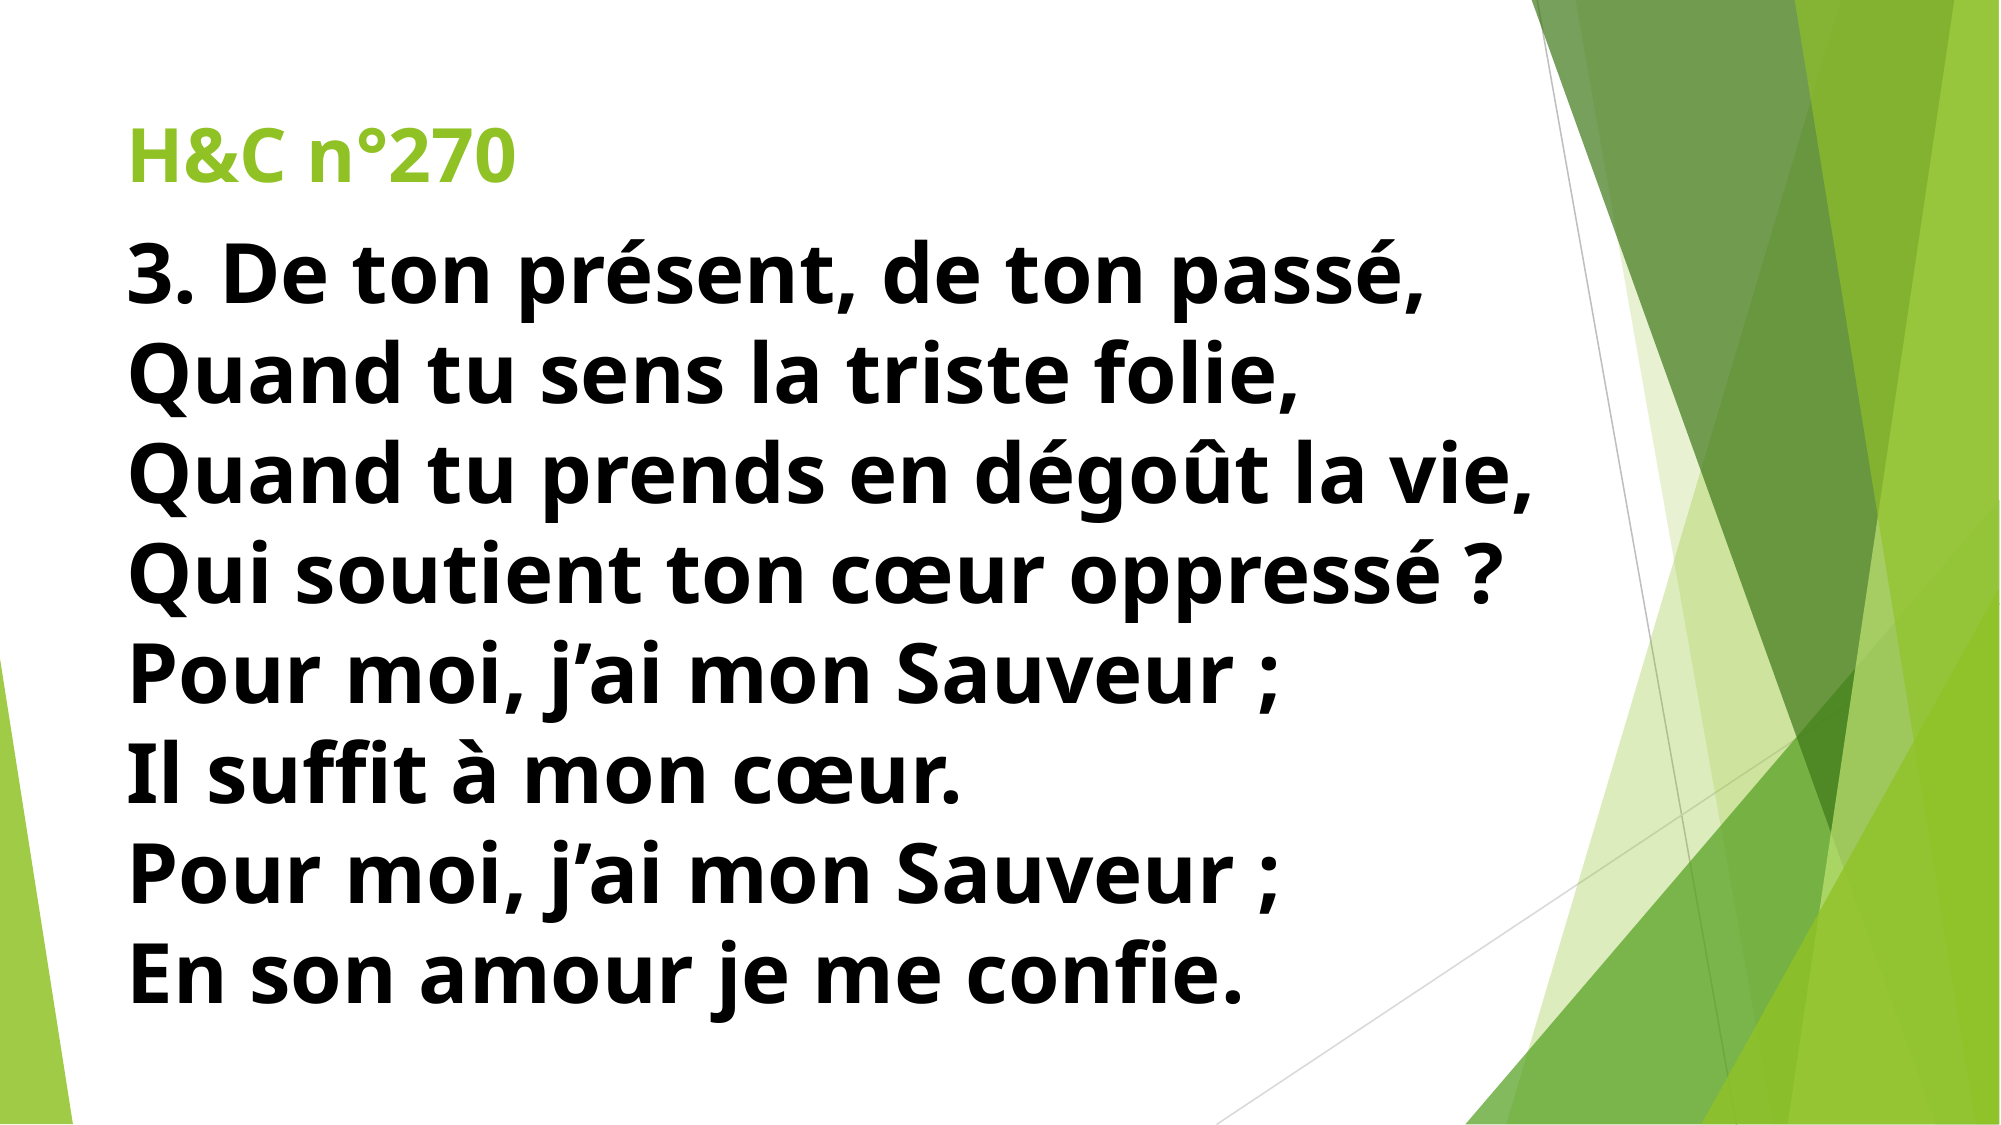

H&C n°270
3. De ton présent, de ton passé,
Quand tu sens la triste folie,
Quand tu prends en dégoût la vie,
Qui soutient ton cœur oppressé ?
Pour moi, j’ai mon Sauveur ;
Il suffit à mon cœur.
Pour moi, j’ai mon Sauveur ;
En son amour je me confie.